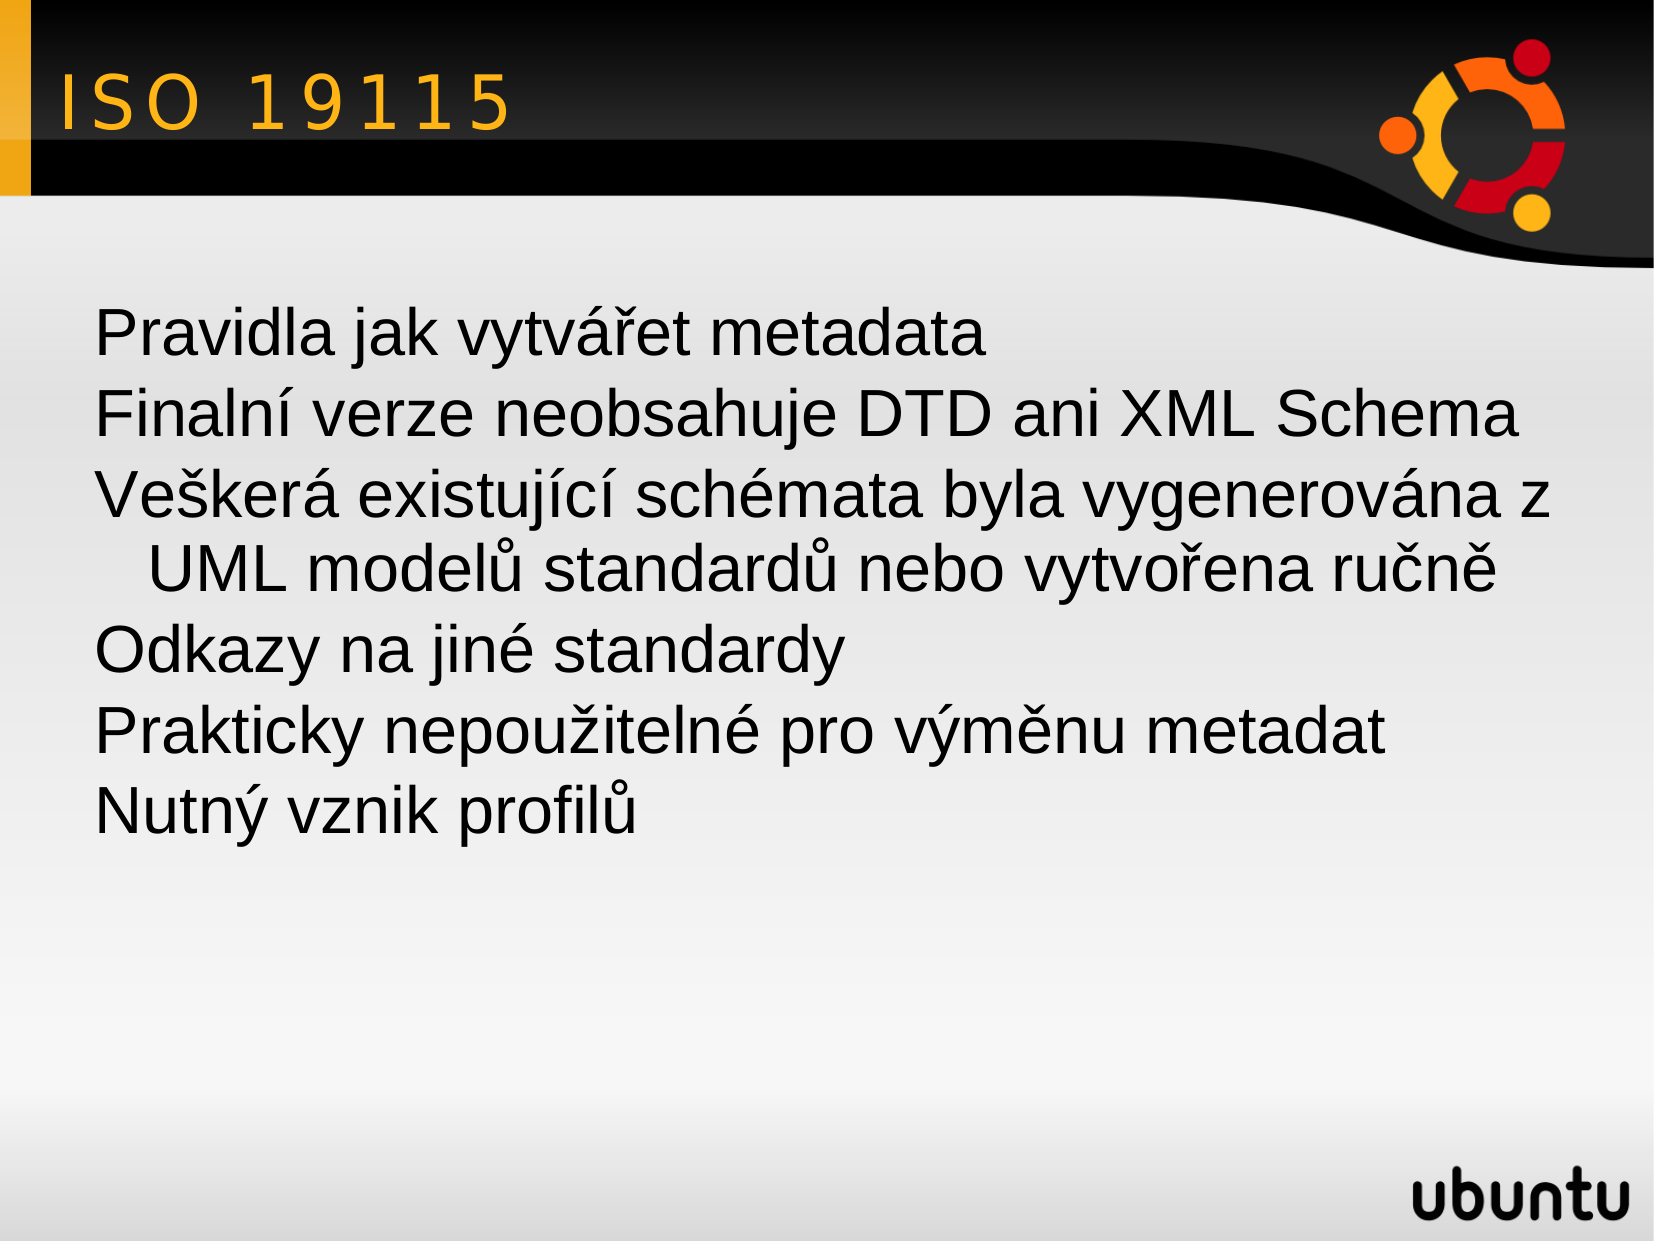

# ISO 19115
Pravidla jak vytvářet metadata
Finalní verze neobsahuje DTD ani XML Schema
Veškerá existující schémata byla vygenerována z UML modelů standardů nebo vytvořena ručně
Odkazy na jiné standardy
Prakticky nepoužitelné pro výměnu metadat
Nutný vznik profilů